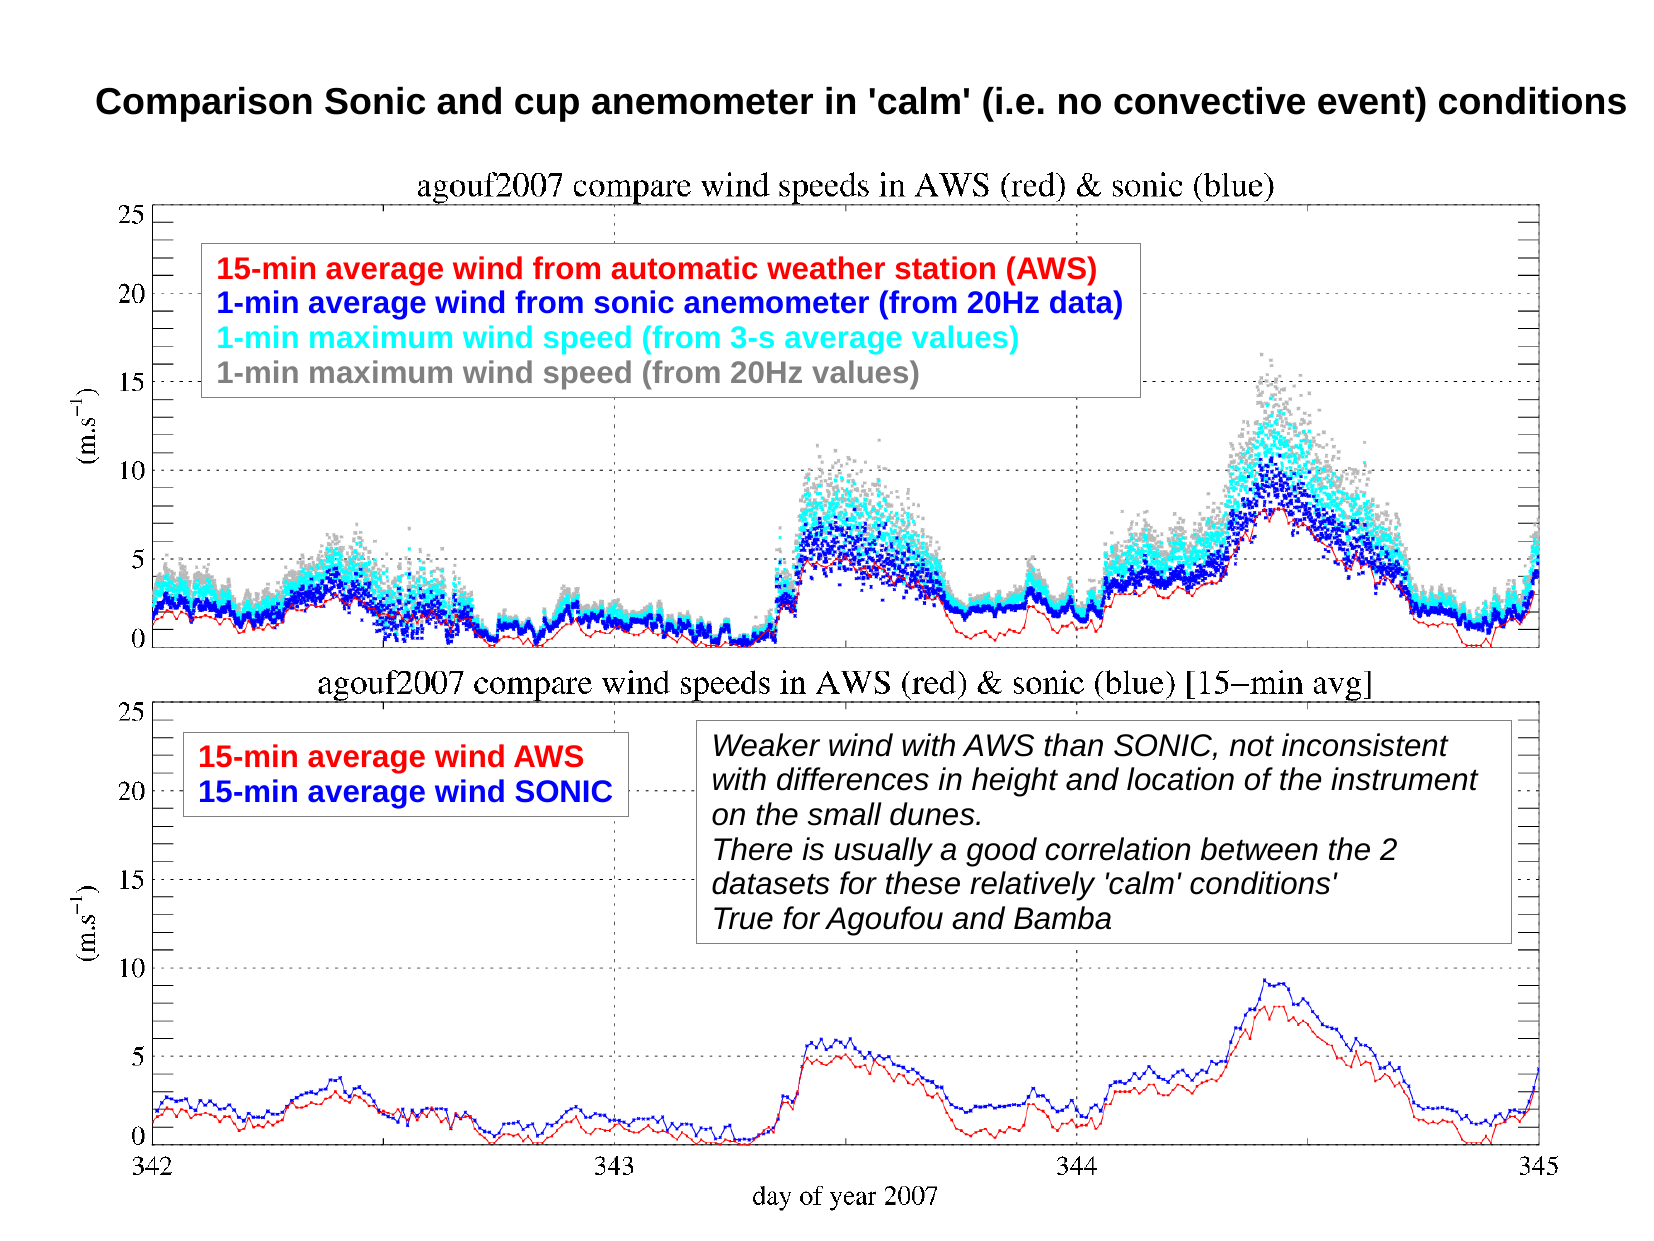

Comparison Sonic and cup anemometer in 'calm' (i.e. no convective event) conditions
15-min average wind from automatic weather station (AWS)
1-min average wind from sonic anemometer (from 20Hz data)
1-min maximum wind speed (from 3-s average values)
1-min maximum wind speed (from 20Hz values)
Weaker wind with AWS than SONIC, not inconsistent with differences in height and location of the instrument on the small dunes.
There is usually a good correlation between the 2 datasets for these relatively 'calm' conditions'
True for Agoufou and Bamba
15-min average wind AWS
15-min average wind SONIC